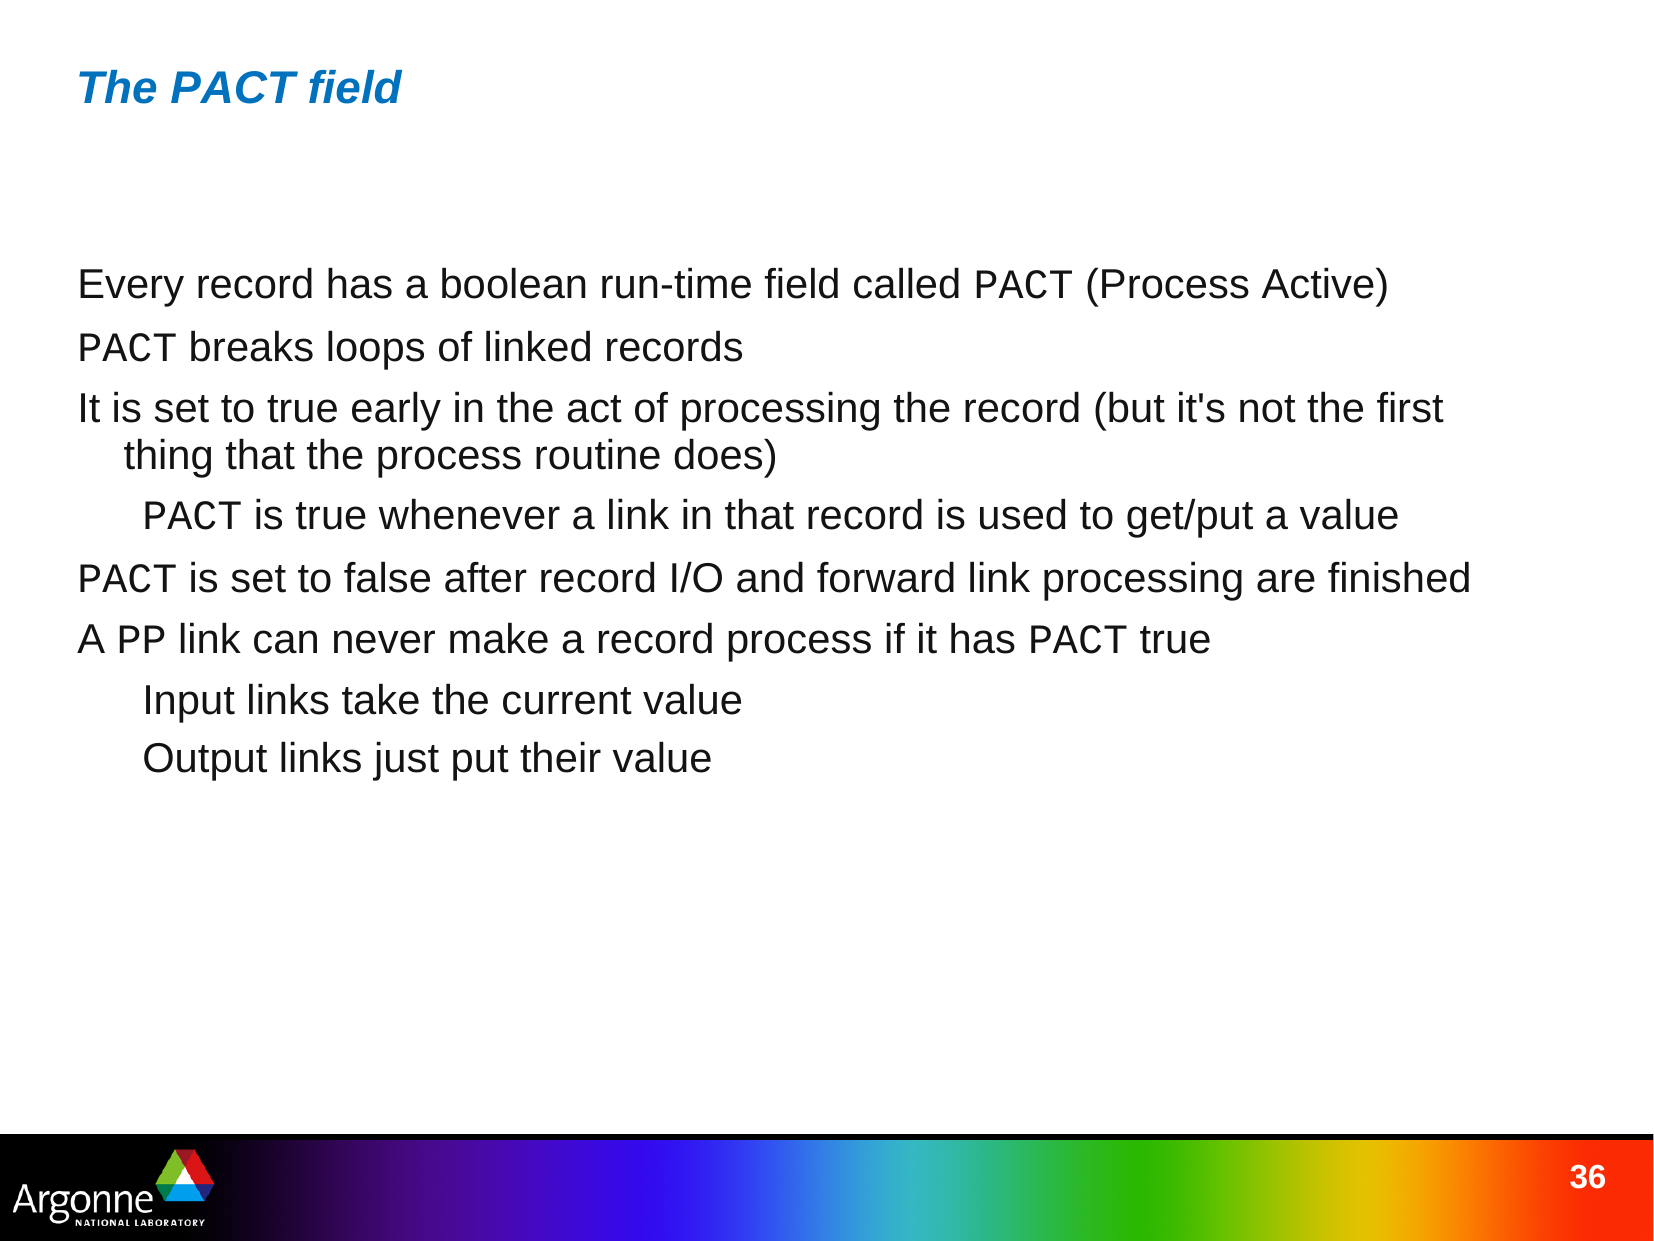

# The PACT field
Every record has a boolean run-time field called PACT (Process Active)
PACT breaks loops of linked records
It is set to true early in the act of processing the record (but it's not the first thing that the process routine does)
PACT is true whenever a link in that record is used to get/put a value
PACT is set to false after record I/O and forward link processing are finished
A PP link can never make a record process if it has PACT true
Input links take the current value
Output links just put their value
36